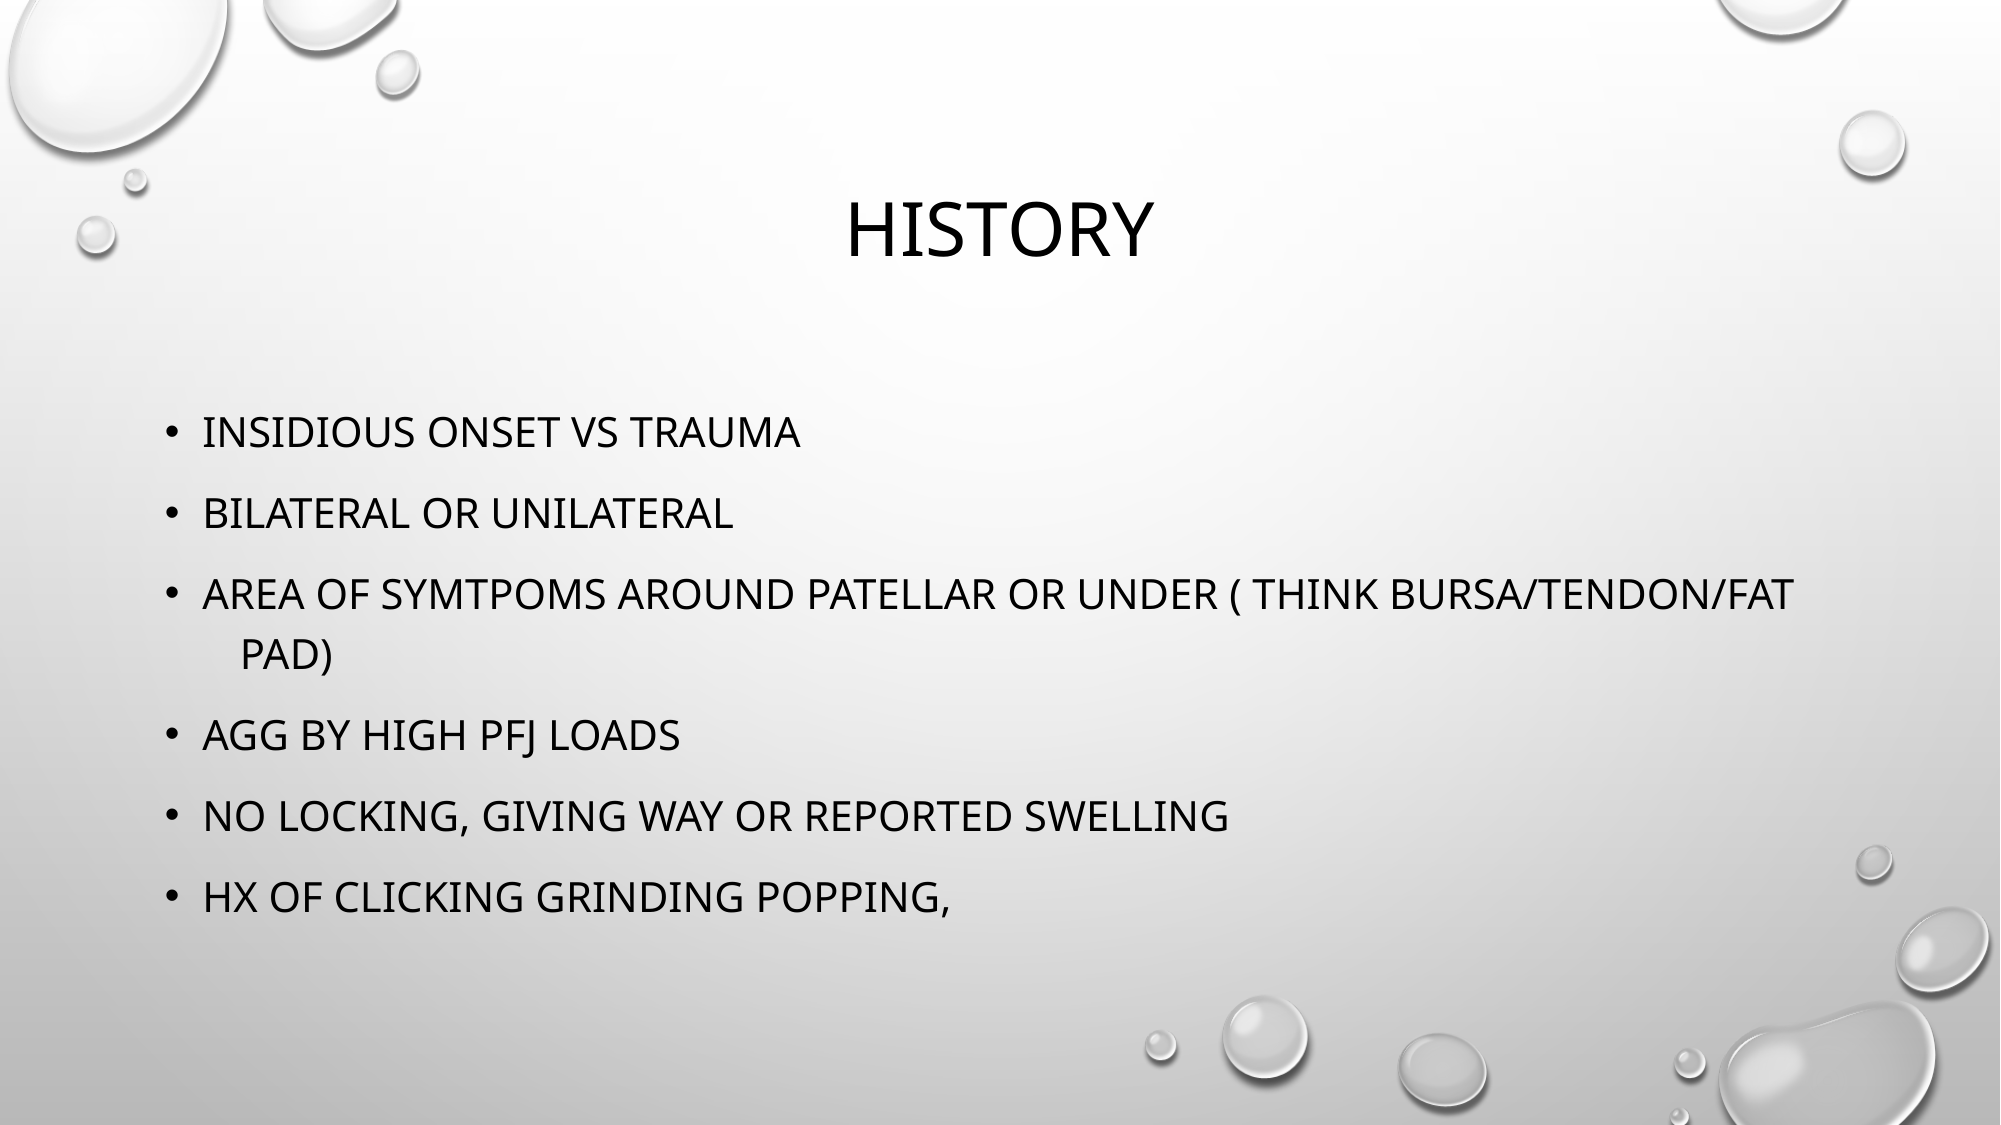

# History
Insidious onset vs trauma
Bilateral or unilateral
Area of Symtpoms around patellar or under ( think bursa/tendon/fat pad)
Agg by high pfj loads
No locking, giving way or reported swelling
Hx of clicking grinding popping,